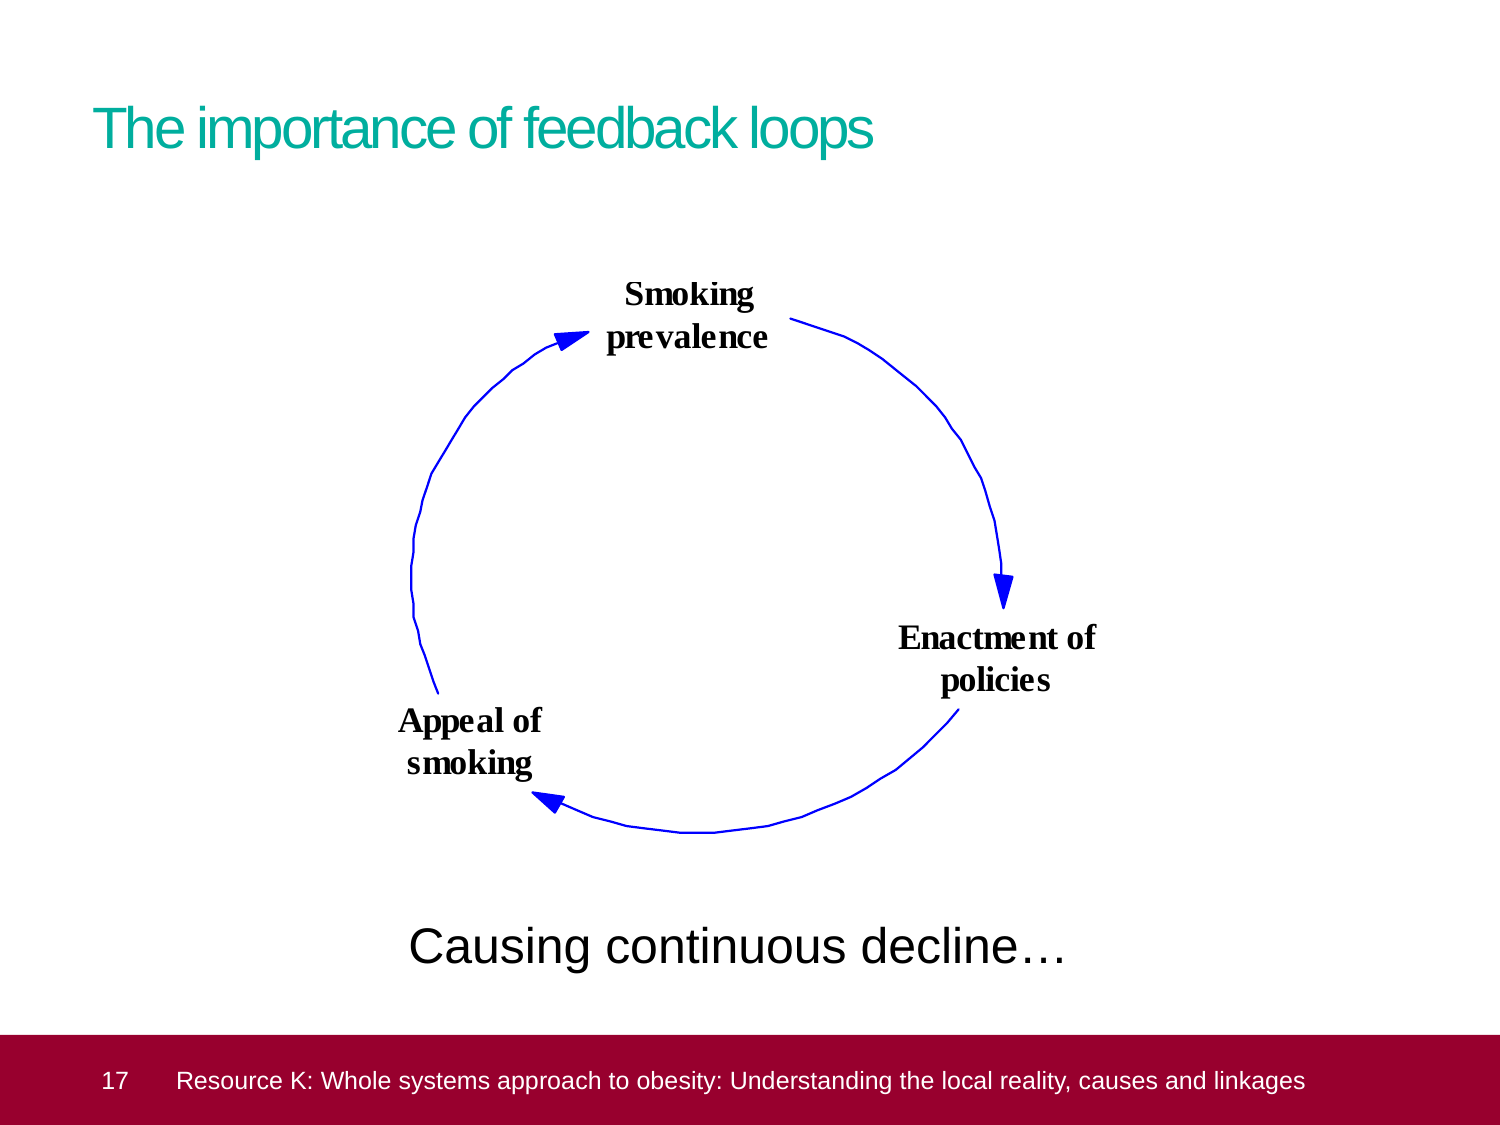

# The importance of feedback loops
Causing continuous decline…
 17
Resource K: Whole systems approach to obesity: Understanding the local reality, causes and linkages